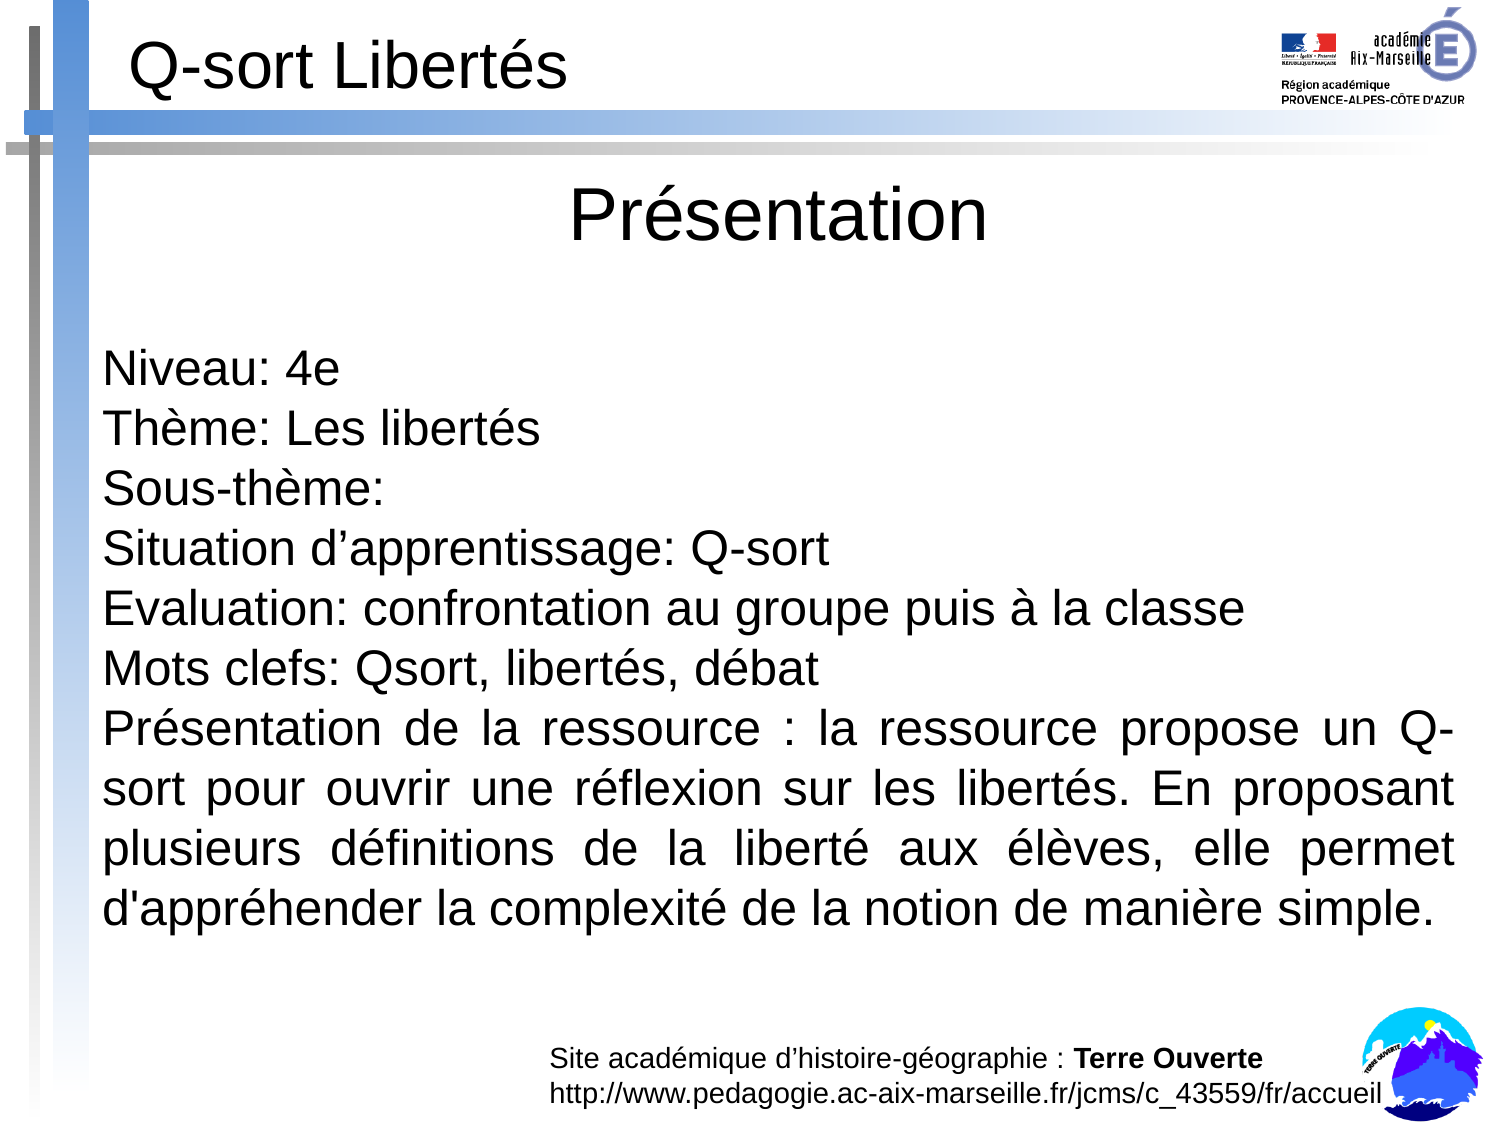

Q-sort Libertés
Présentation
Niveau: 4e
Thème: Les libertés
Sous-thème:
Situation d’apprentissage: Q-sort
Evaluation: confrontation au groupe puis à la classe
Mots clefs: Qsort, libertés, débat
Présentation de la ressource : la ressource propose un Q-sort pour ouvrir une réflexion sur les libertés. En proposant plusieurs définitions de la liberté aux élèves, elle permet d'appréhender la complexité de la notion de manière simple.
Site académique d’histoire-géographie : Terre Ouverte
http://www.pedagogie.ac-aix-marseille.fr/jcms/c_43559/fr/accueil